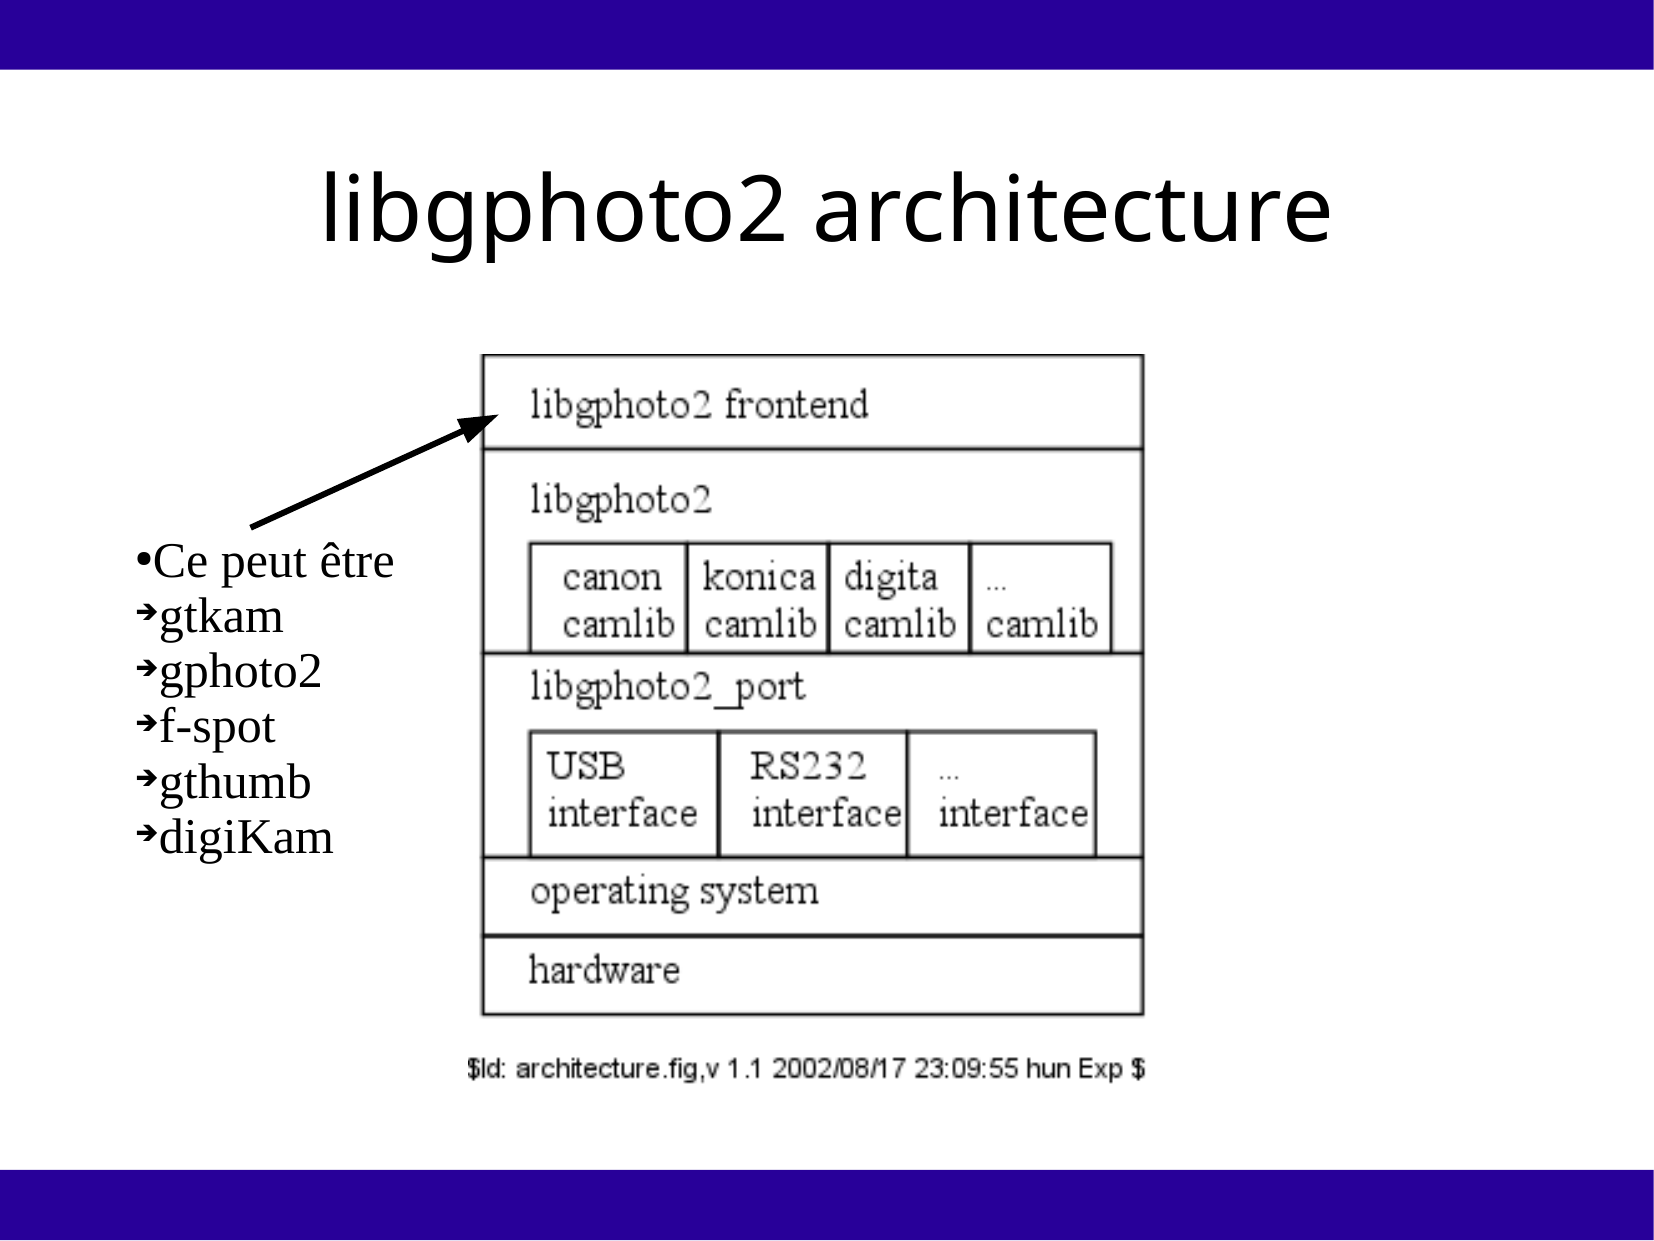

# libgphoto2 architecture
Ce peut être
gtkam
gphoto2
f-spot
gthumb
digiKam